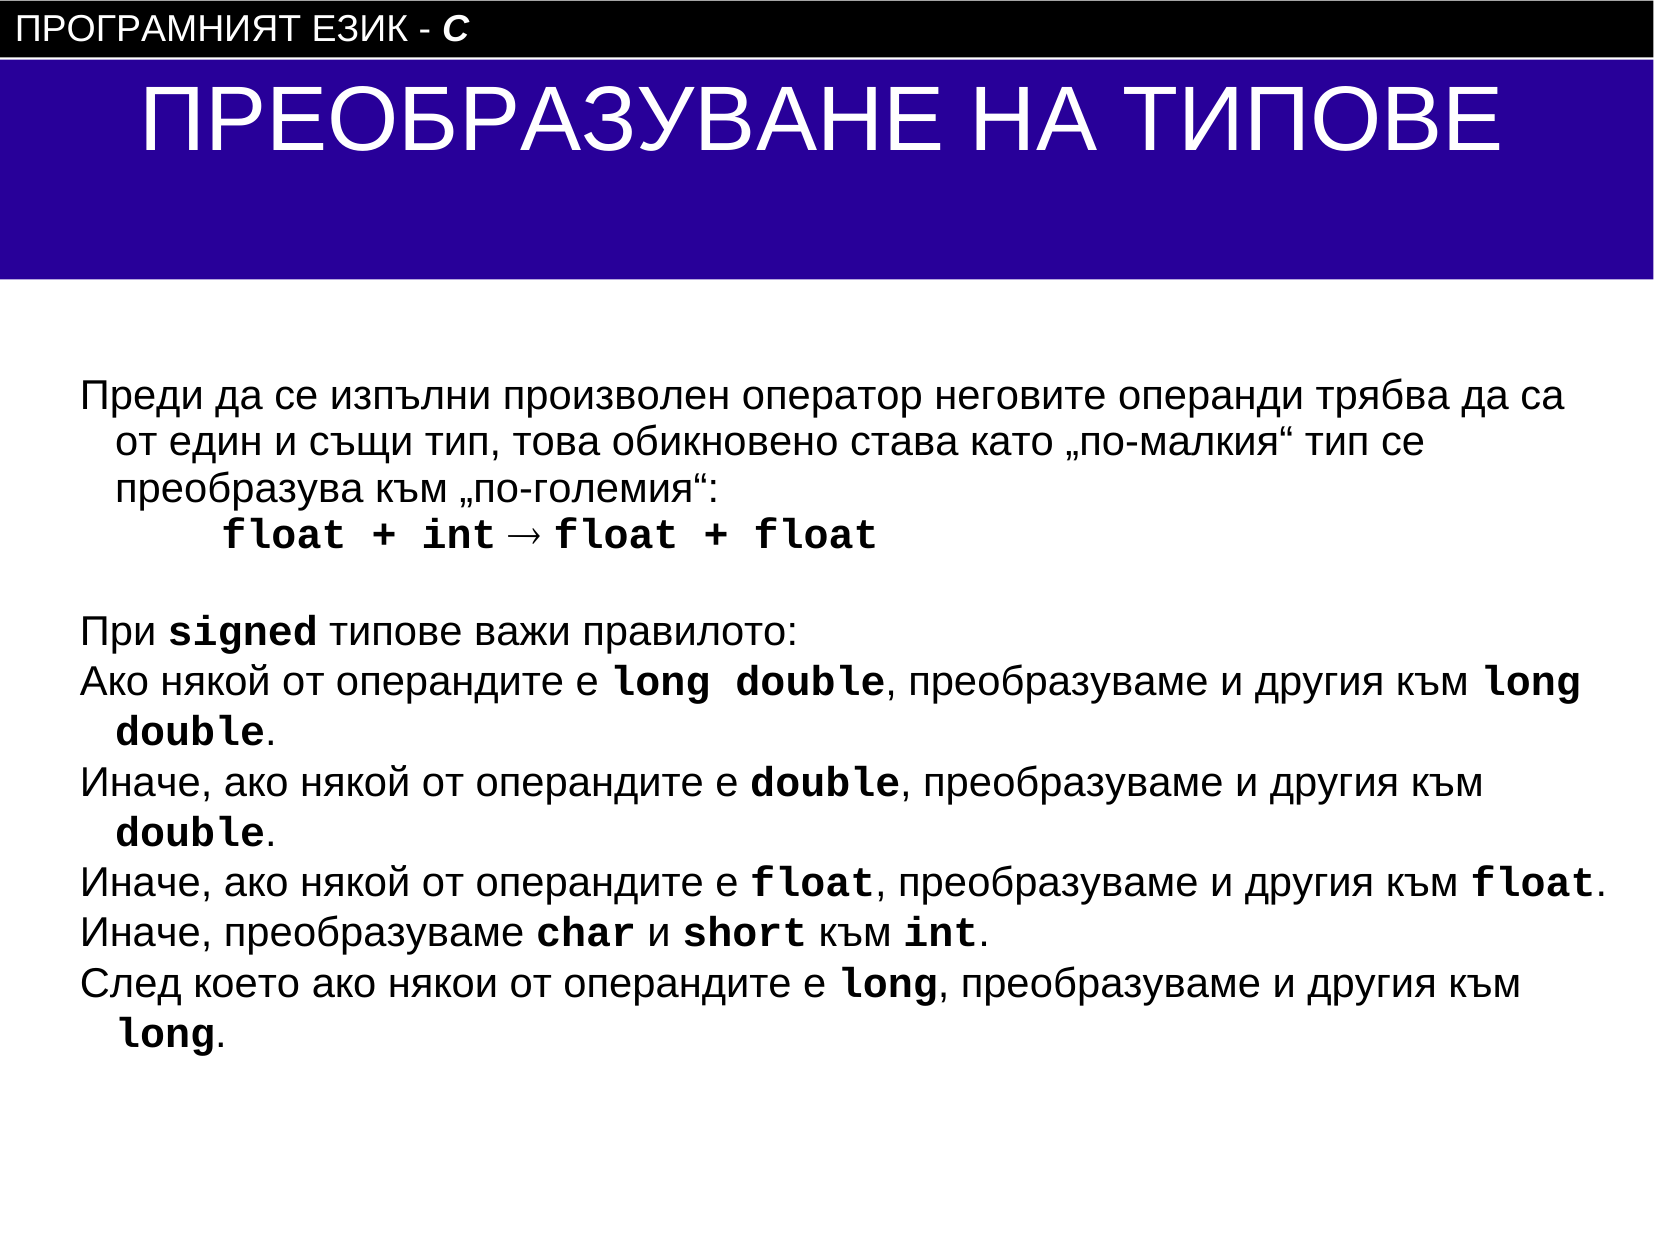

ПРОГРАМНИЯT ЕЗИК - С
	 ПРЕОБРАЗУВАНЕ НА ТИПОВЕ
Преди да се изпълни произволен оператор неговите операнди трябва да са от един и същи тип, това обикновено става като „по-малкия“ тип се преобразува към „по-големия“:
float + int  float + float
При signed типове важи правилото:
Ако някой от операндите е long double, преобразуваме и другия към long double.
Иначе, ако някой от операндите е double, преобразуваме и другия към double.
Иначе, ако някой от операндите е float, преобразуваме и другия към float.
Иначе, преобразуваме char и short към int.
След което ако някои от операндите е long, преобразуваме и другия към long.